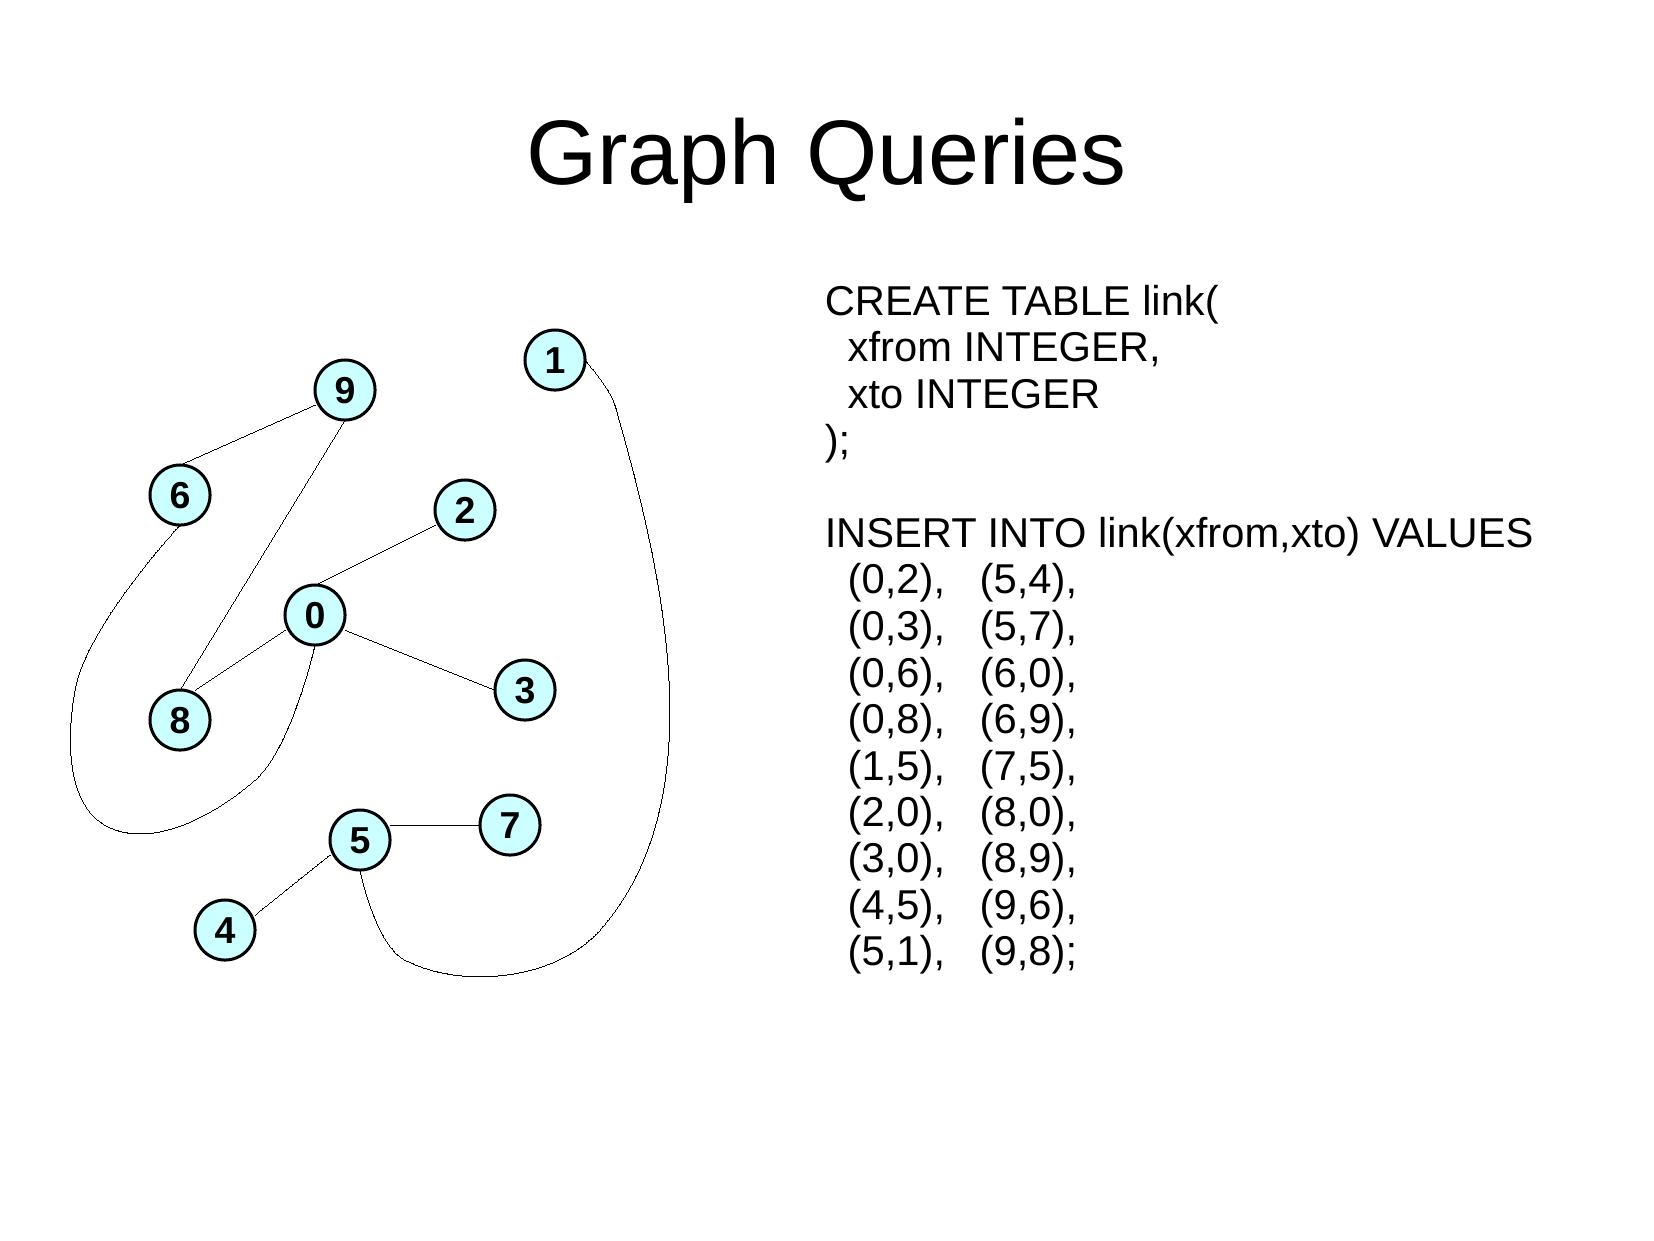

# Graph Queries
CREATE TABLE link(
 xfrom INTEGER,
 xto INTEGER
);
INSERT INTO link(xfrom,xto) VALUES
 (0,2), (5,4),
 (0,3), (5,7),
 (0,6), (6,0),
 (0,8), (6,9),
 (1,5), (7,5),
 (2,0), (8,0),
 (3,0), (8,9),
 (4,5), (9,6),
 (5,1), (9,8);
1
9
6
2
0
3
8
7
5
4